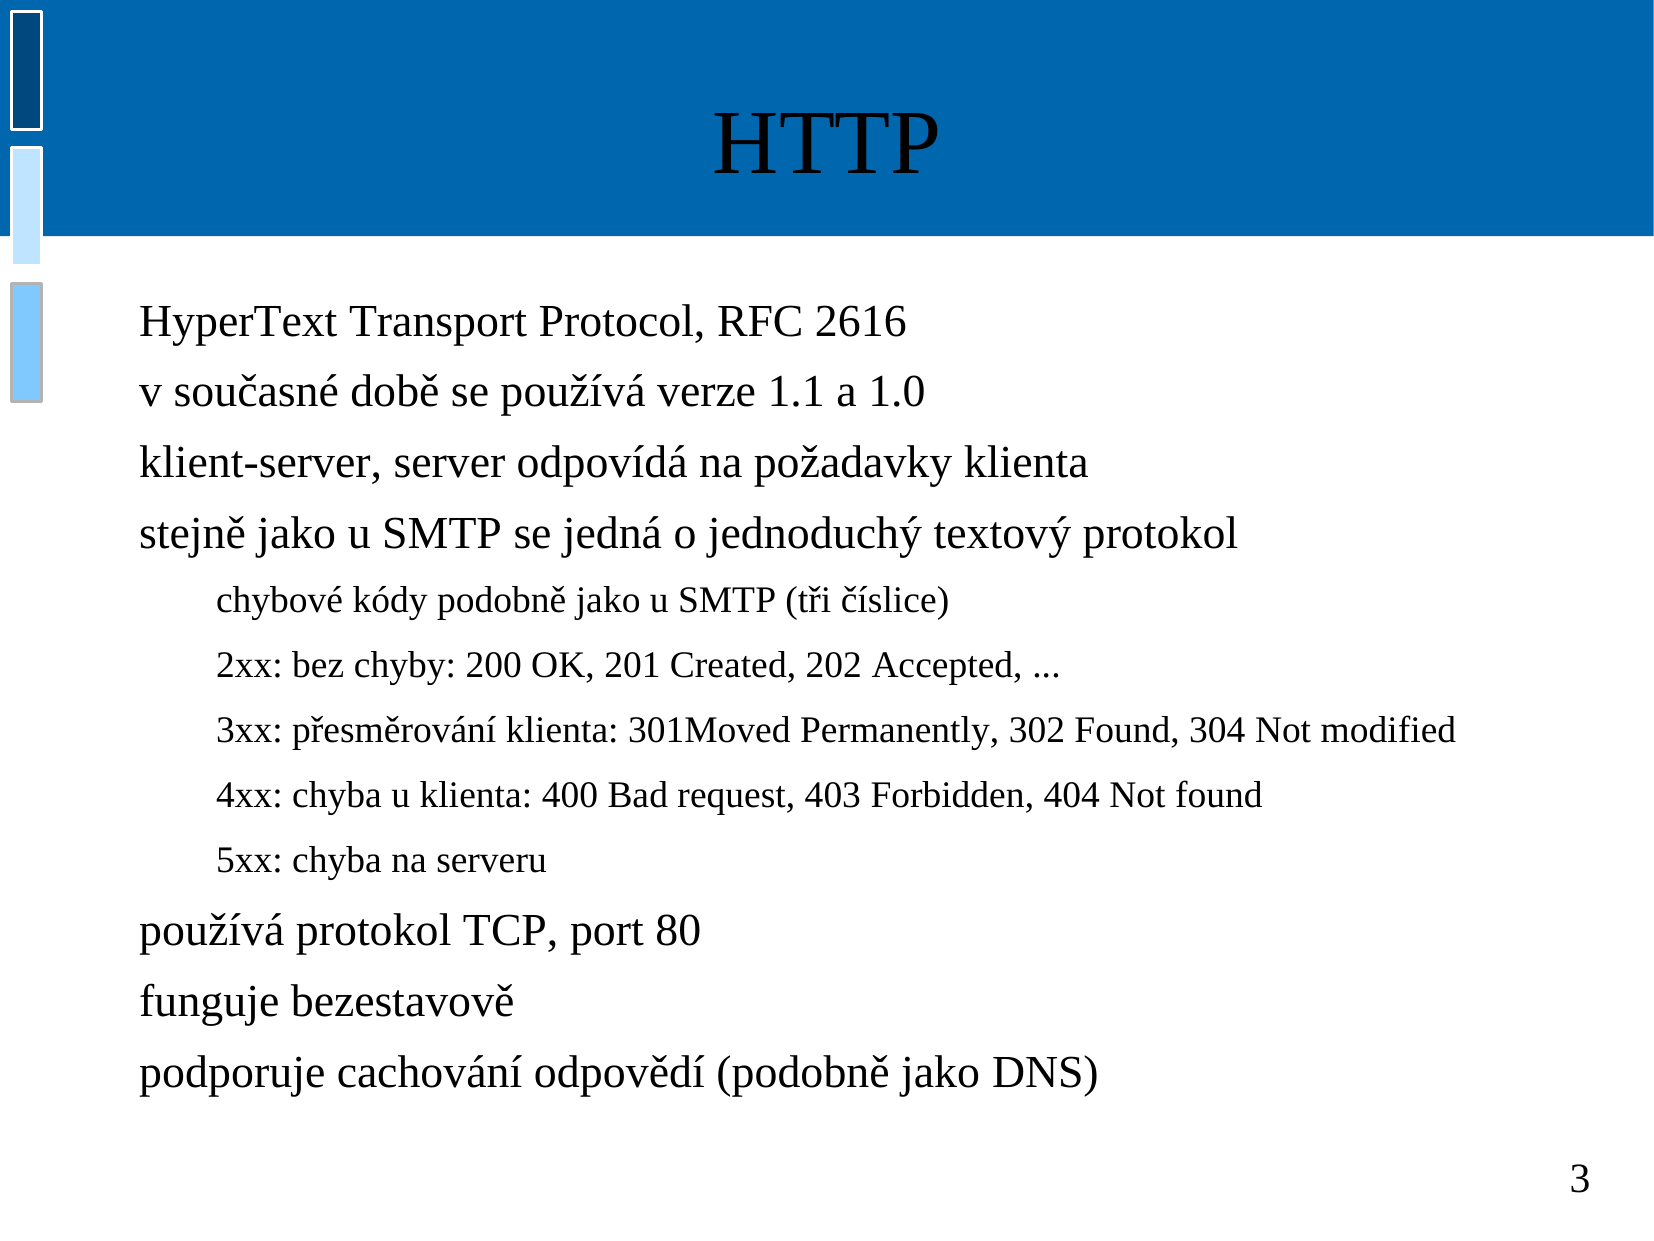

# HTTP
HyperText Transport Protocol, RFC 2616
v současné době se používá verze 1.1 a 1.0
klient-server, server odpovídá na požadavky klienta
stejně jako u SMTP se jedná o jednoduchý textový protokol
chybové kódy podobně jako u SMTP (tři číslice)
2xx: bez chyby: 200 OK, 201 Created, 202 Accepted, ...
3xx: přesměrování klienta: 301Moved Permanently, 302 Found, 304 Not modified
4xx: chyba u klienta: 400 Bad request, 403 Forbidden, 404 Not found
5xx: chyba na serveru
používá protokol TCP, port 80
funguje bezestavově
podporuje cachování odpovědí (podobně jako DNS)